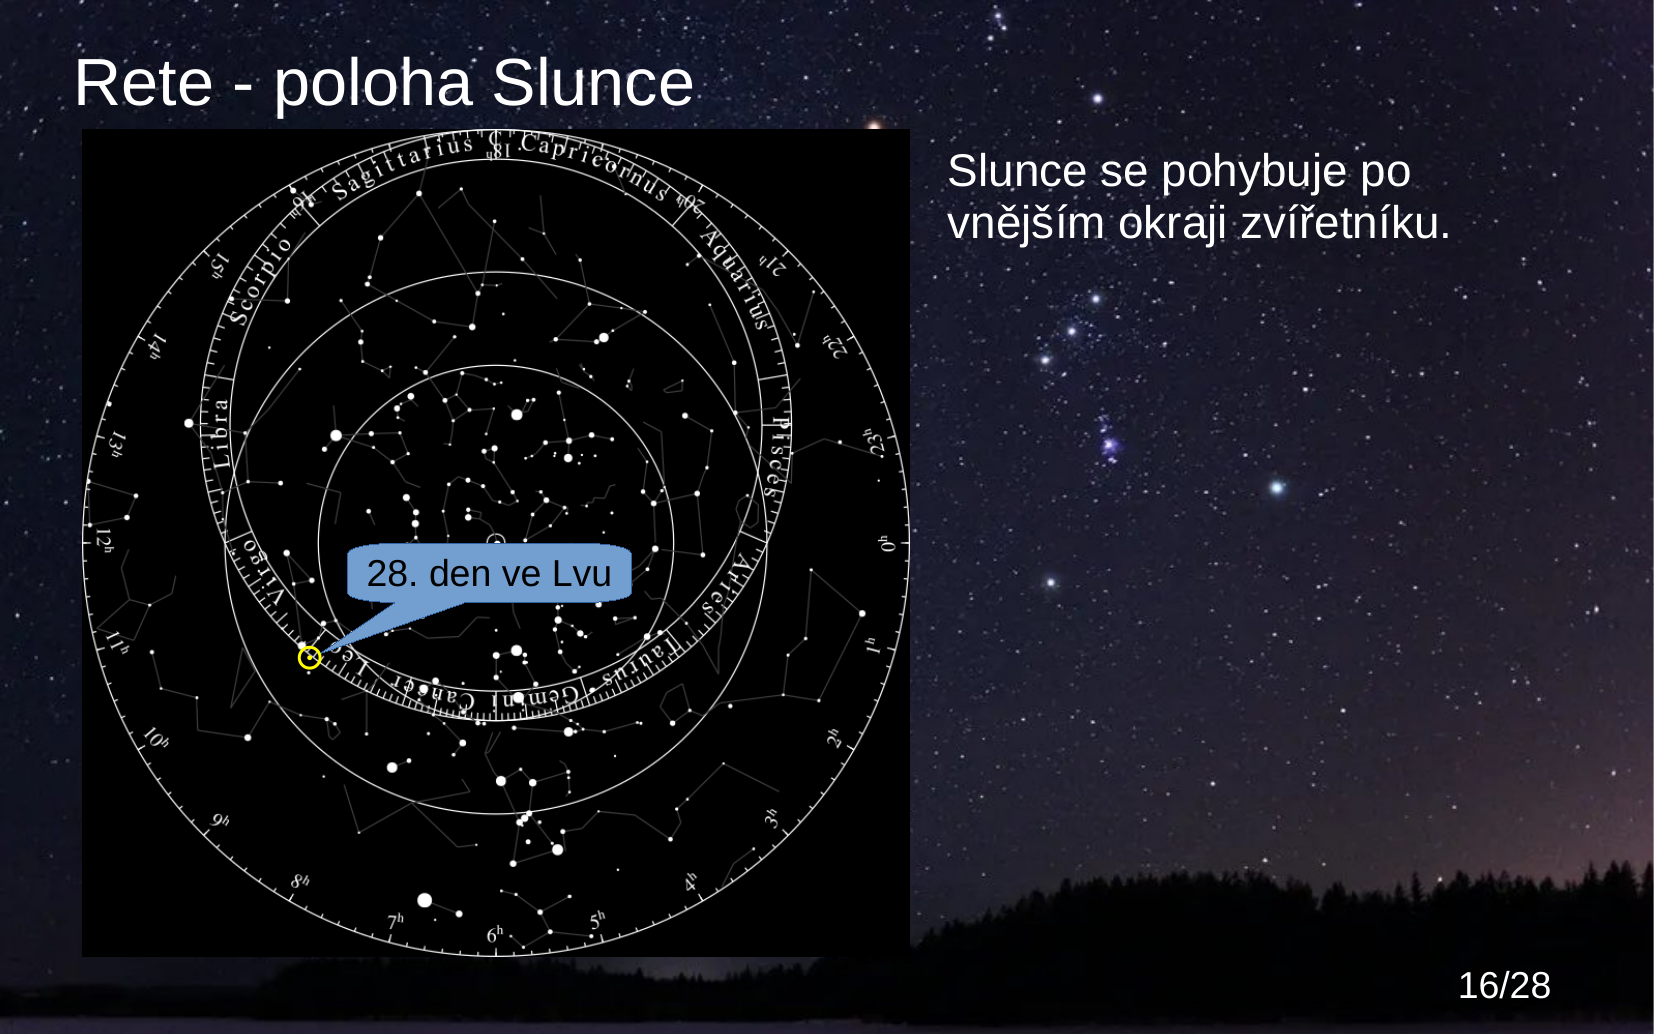

Rete - poloha Slunce
Slunce se pohybuje po vnějším okraji zvířetníku.
28. den ve Lvu
⊙